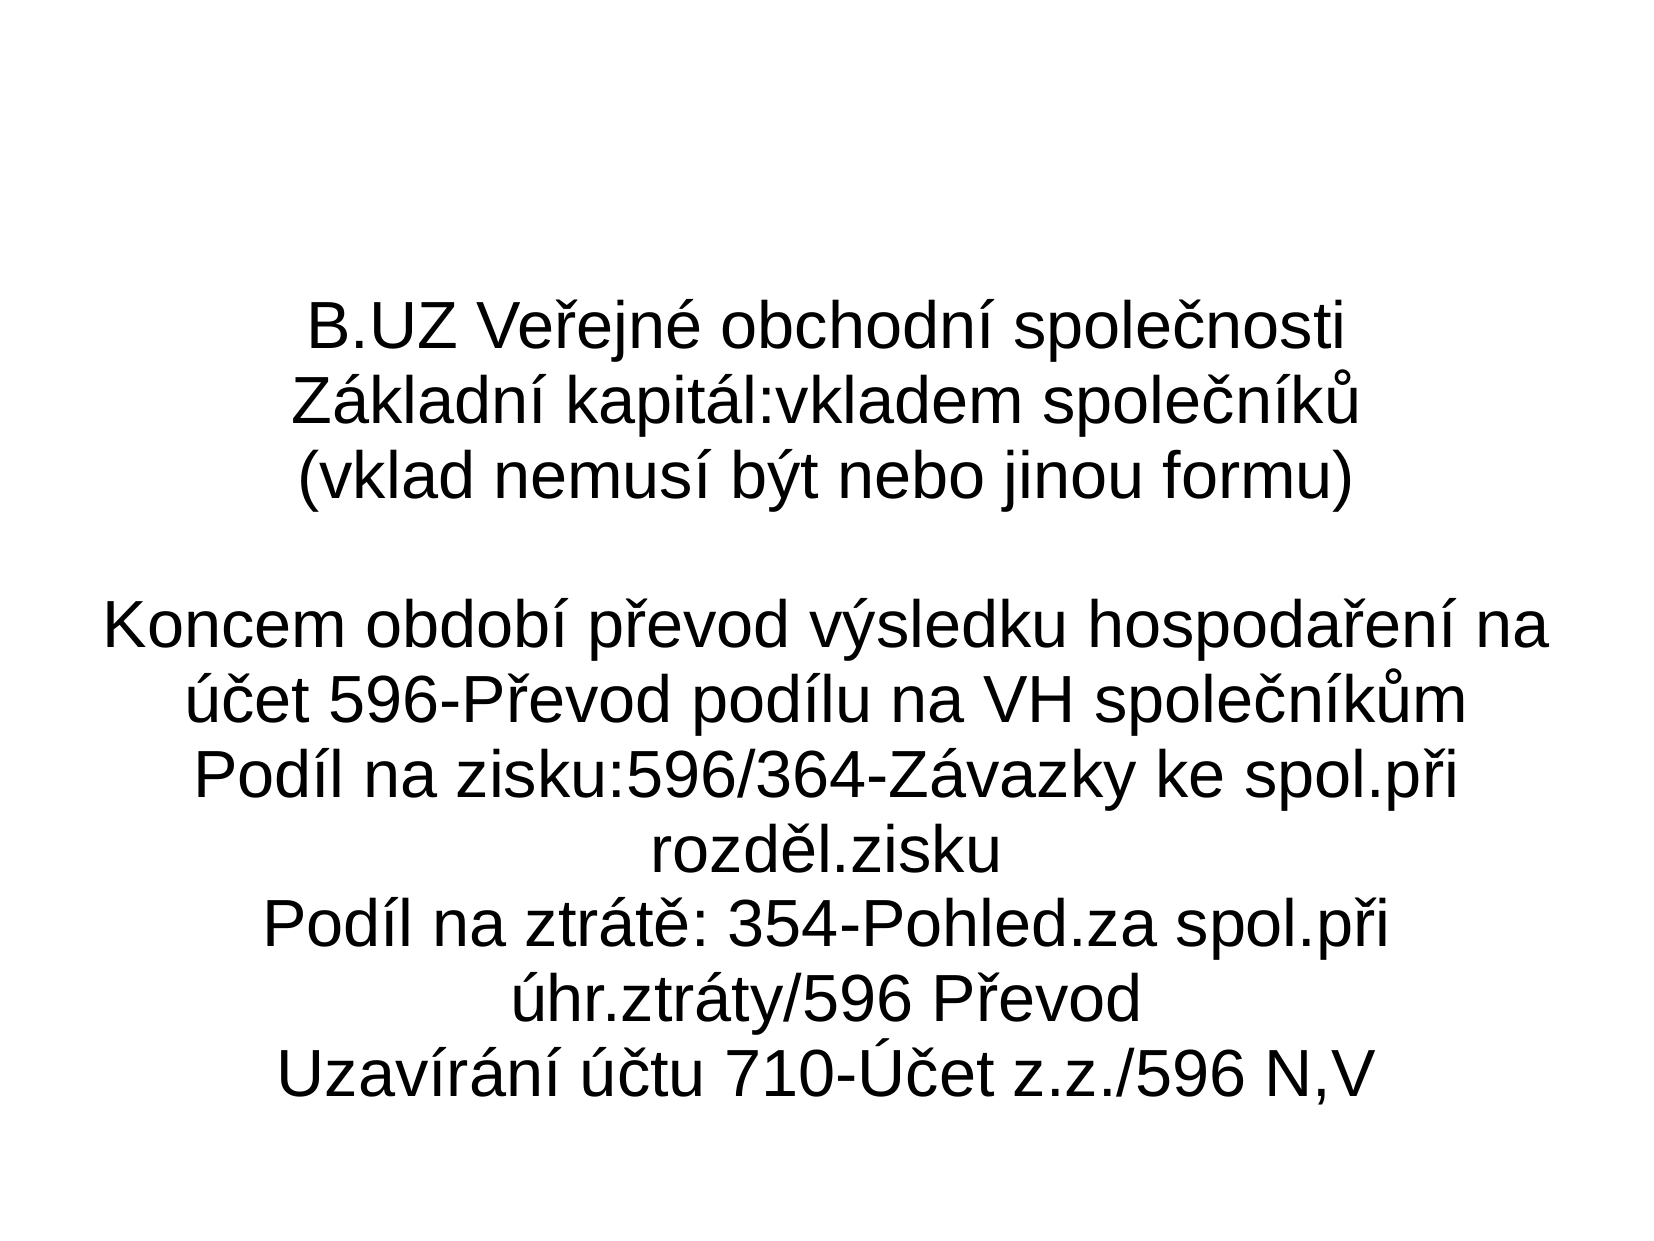

B.UZ Veřejné obchodní společnosti
Základní kapitál:vkladem společníků
(vklad nemusí být nebo jinou formu)
Koncem období převod výsledku hospodaření na účet 596-Převod podílu na VH společníkům
Podíl na zisku:596/364-Závazky ke spol.při rozděl.zisku
Podíl na ztrátě: 354-Pohled.za spol.při úhr.ztráty/596 Převod
Uzavírání účtu 710-Účet z.z./596 N,V